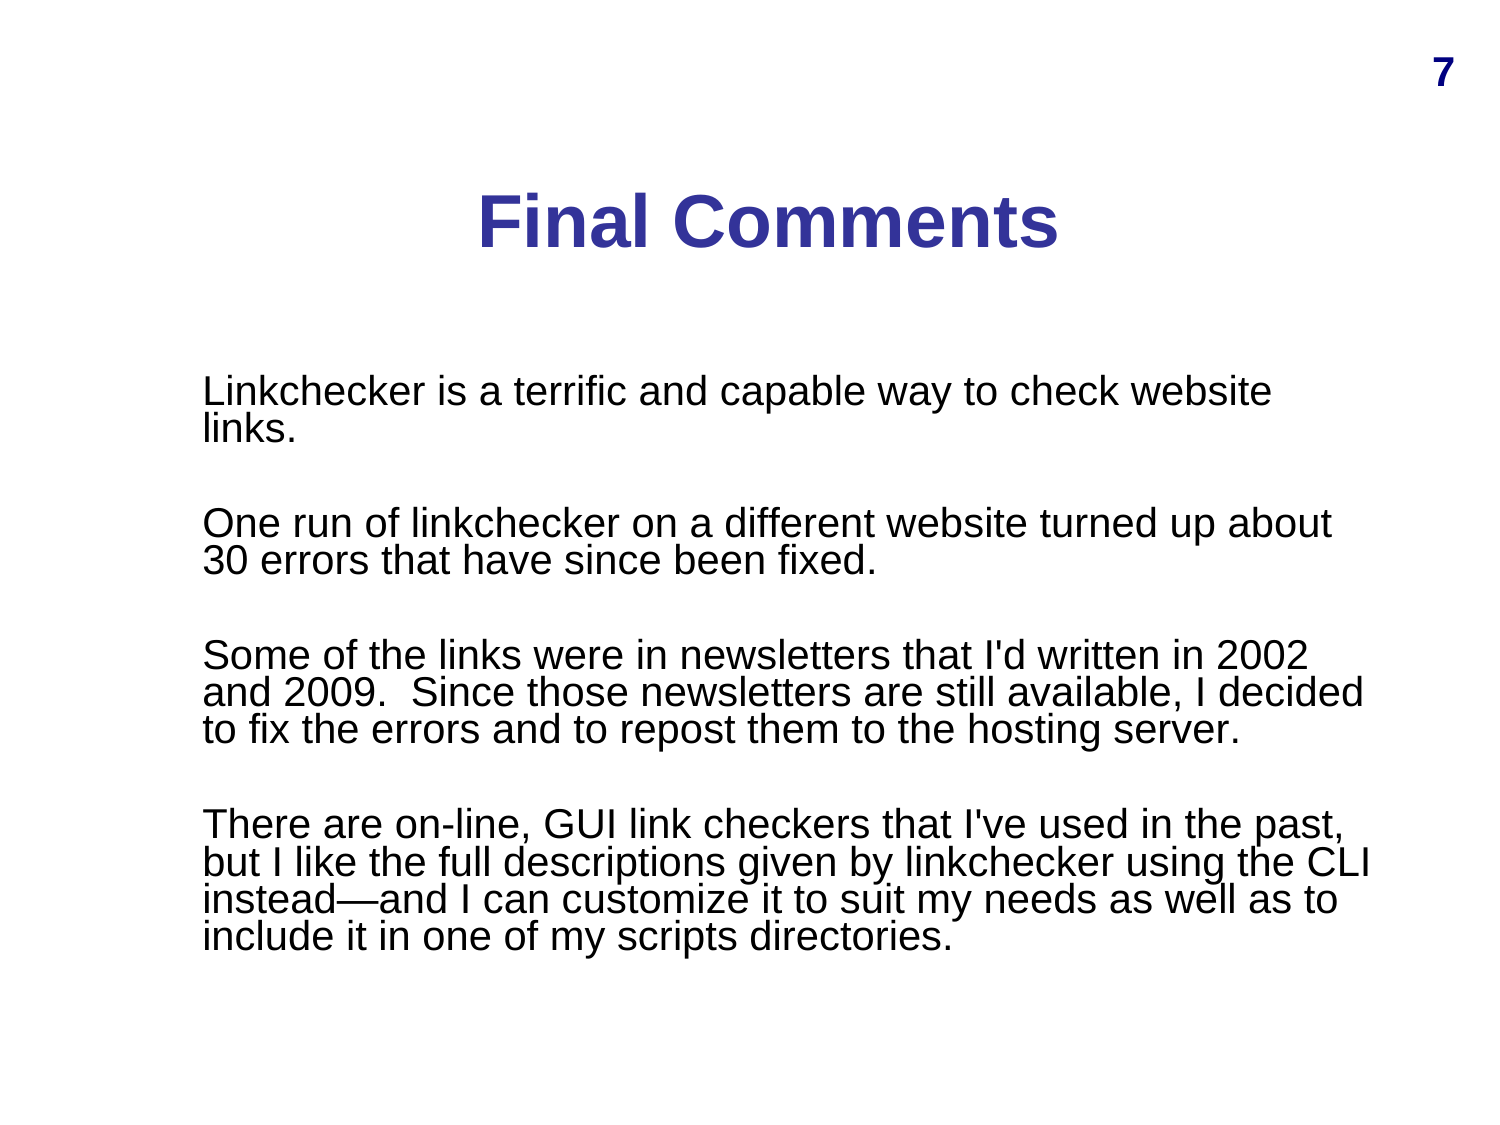

7
# Final Comments
Linkchecker is a terrific and capable way to check website links.
One run of linkchecker on a different website turned up about 30 errors that have since been fixed.
Some of the links were in newsletters that I'd written in 2002 and 2009. Since those newsletters are still available, I decided to fix the errors and to repost them to the hosting server.
There are on-line, GUI link checkers that I've used in the past, but I like the full descriptions given by linkchecker using the CLI instead—and I can customize it to suit my needs as well as to include it in one of my scripts directories.